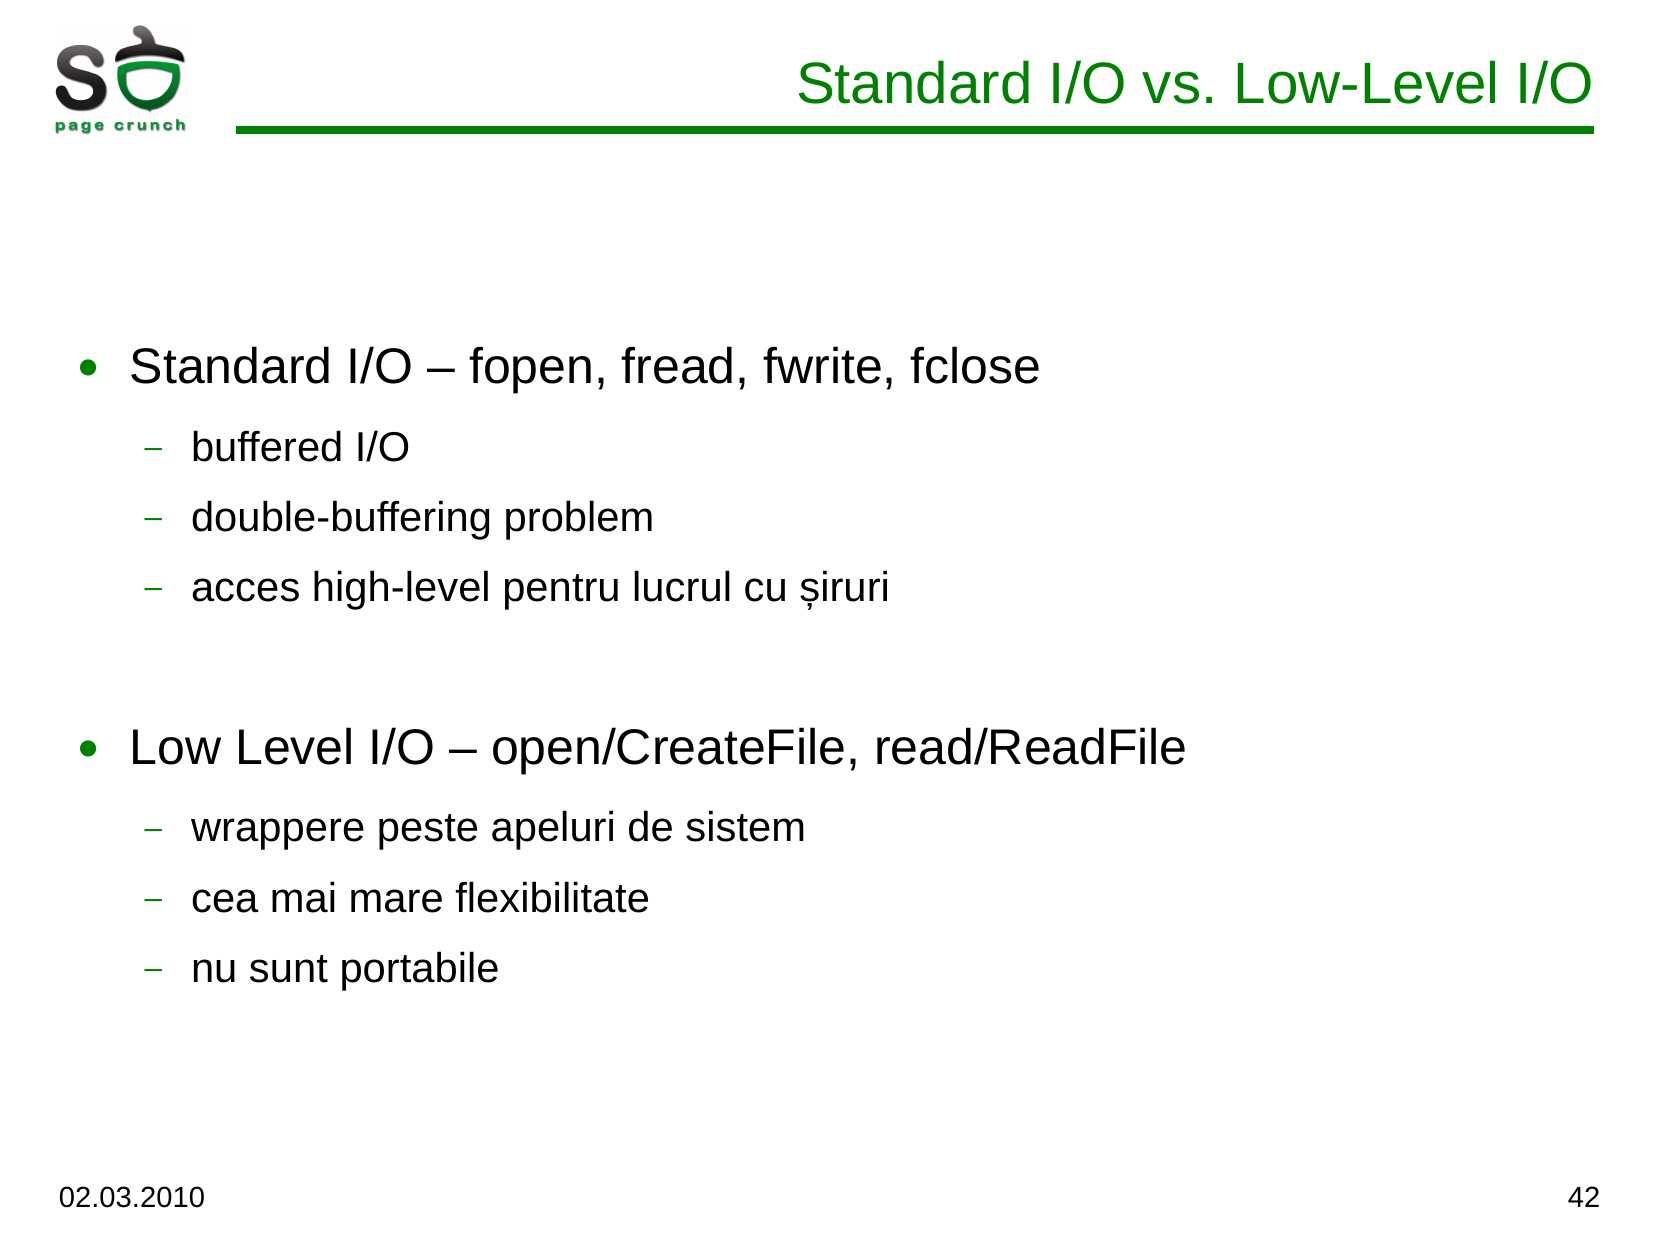

# Standard I/O vs. Low-Level I/O
Standard I/O – fopen, fread, fwrite, fclose
buffered I/O
double-buffering problem
acces high-level pentru lucrul cu șiruri
Low Level I/O – open/CreateFile, read/ReadFile
wrappere peste apeluri de sistem
cea mai mare flexibilitate
nu sunt portabile
02.03.2010
42